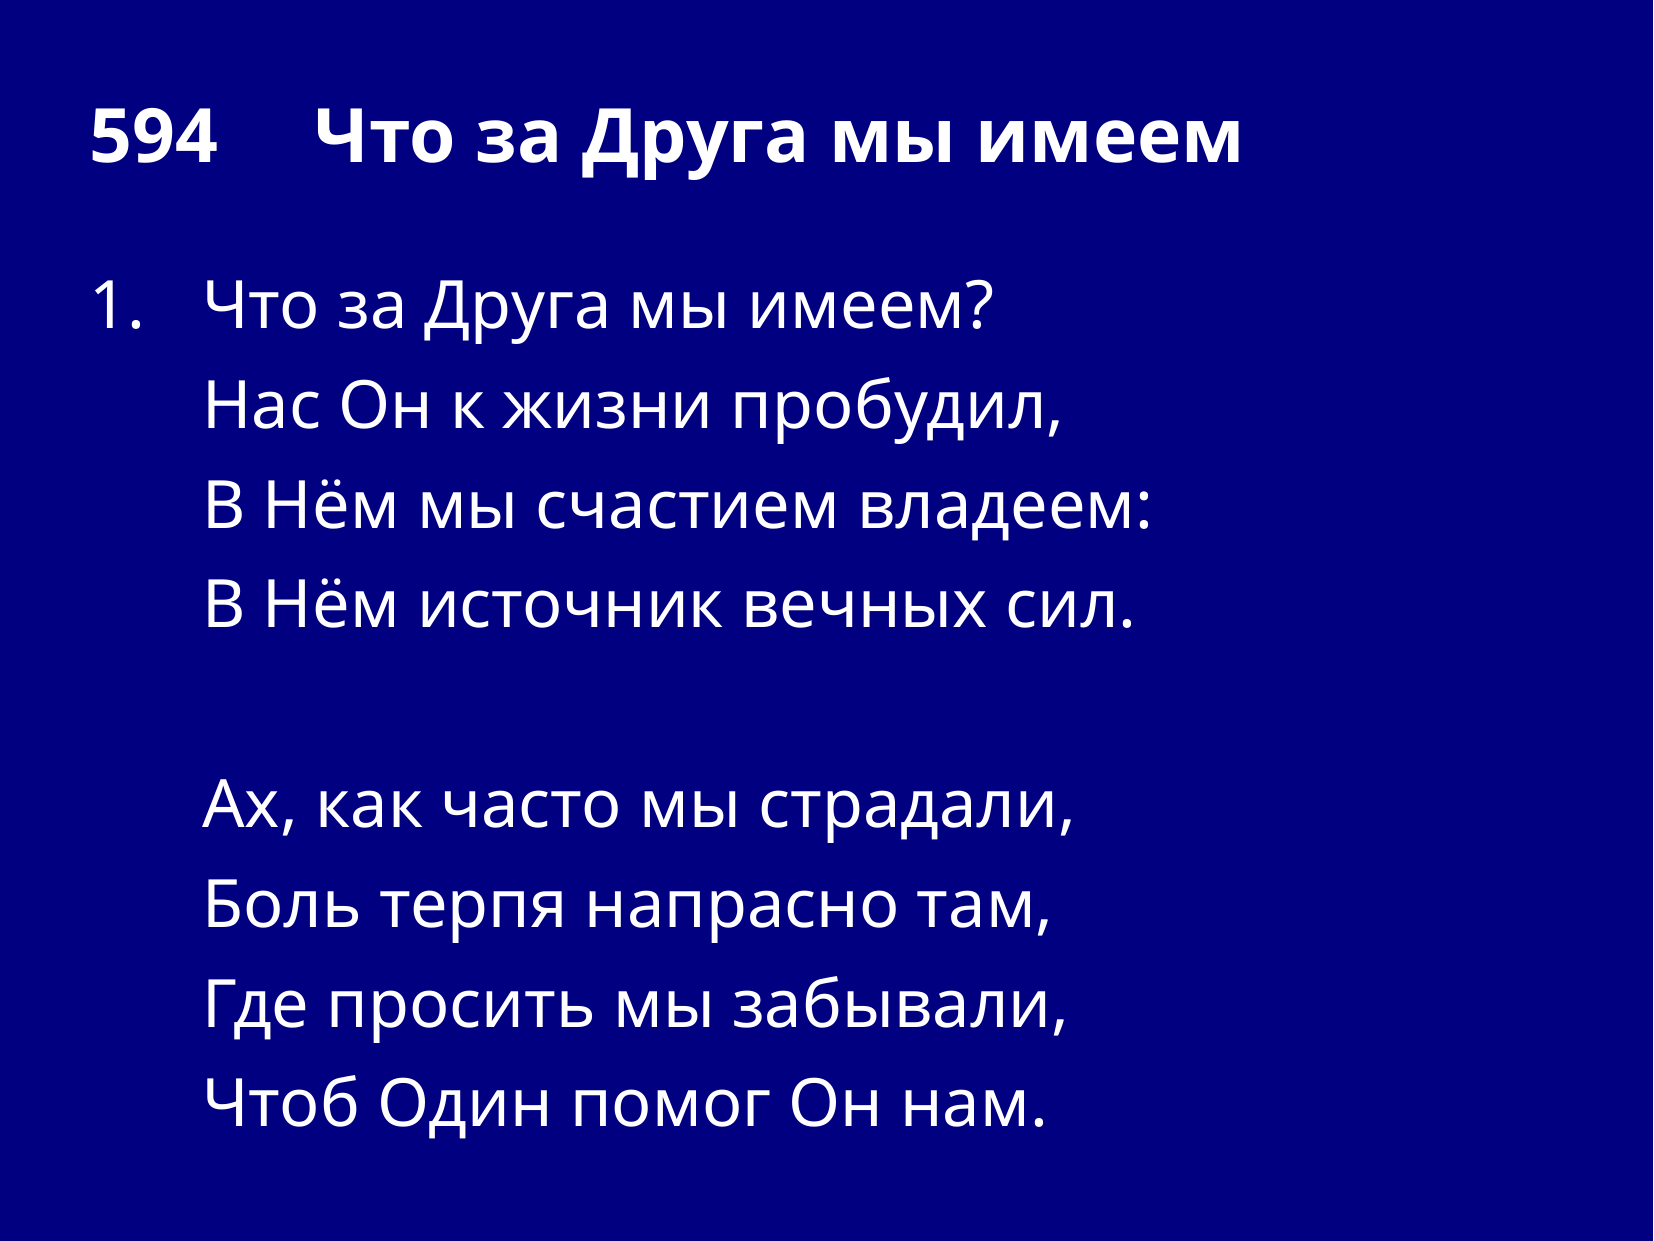

594	Что за Друга мы имеем
1.	Что за Друга мы имеем?
	Нас Он к жизни пробудил,
	В Нём мы счастием владеем:
	В Нём источник вечных сил.
	Ах, как часто мы страдали,
	Боль терпя напрасно там,
	Где просить мы забывали,
	Чтоб Один помог Он нам.